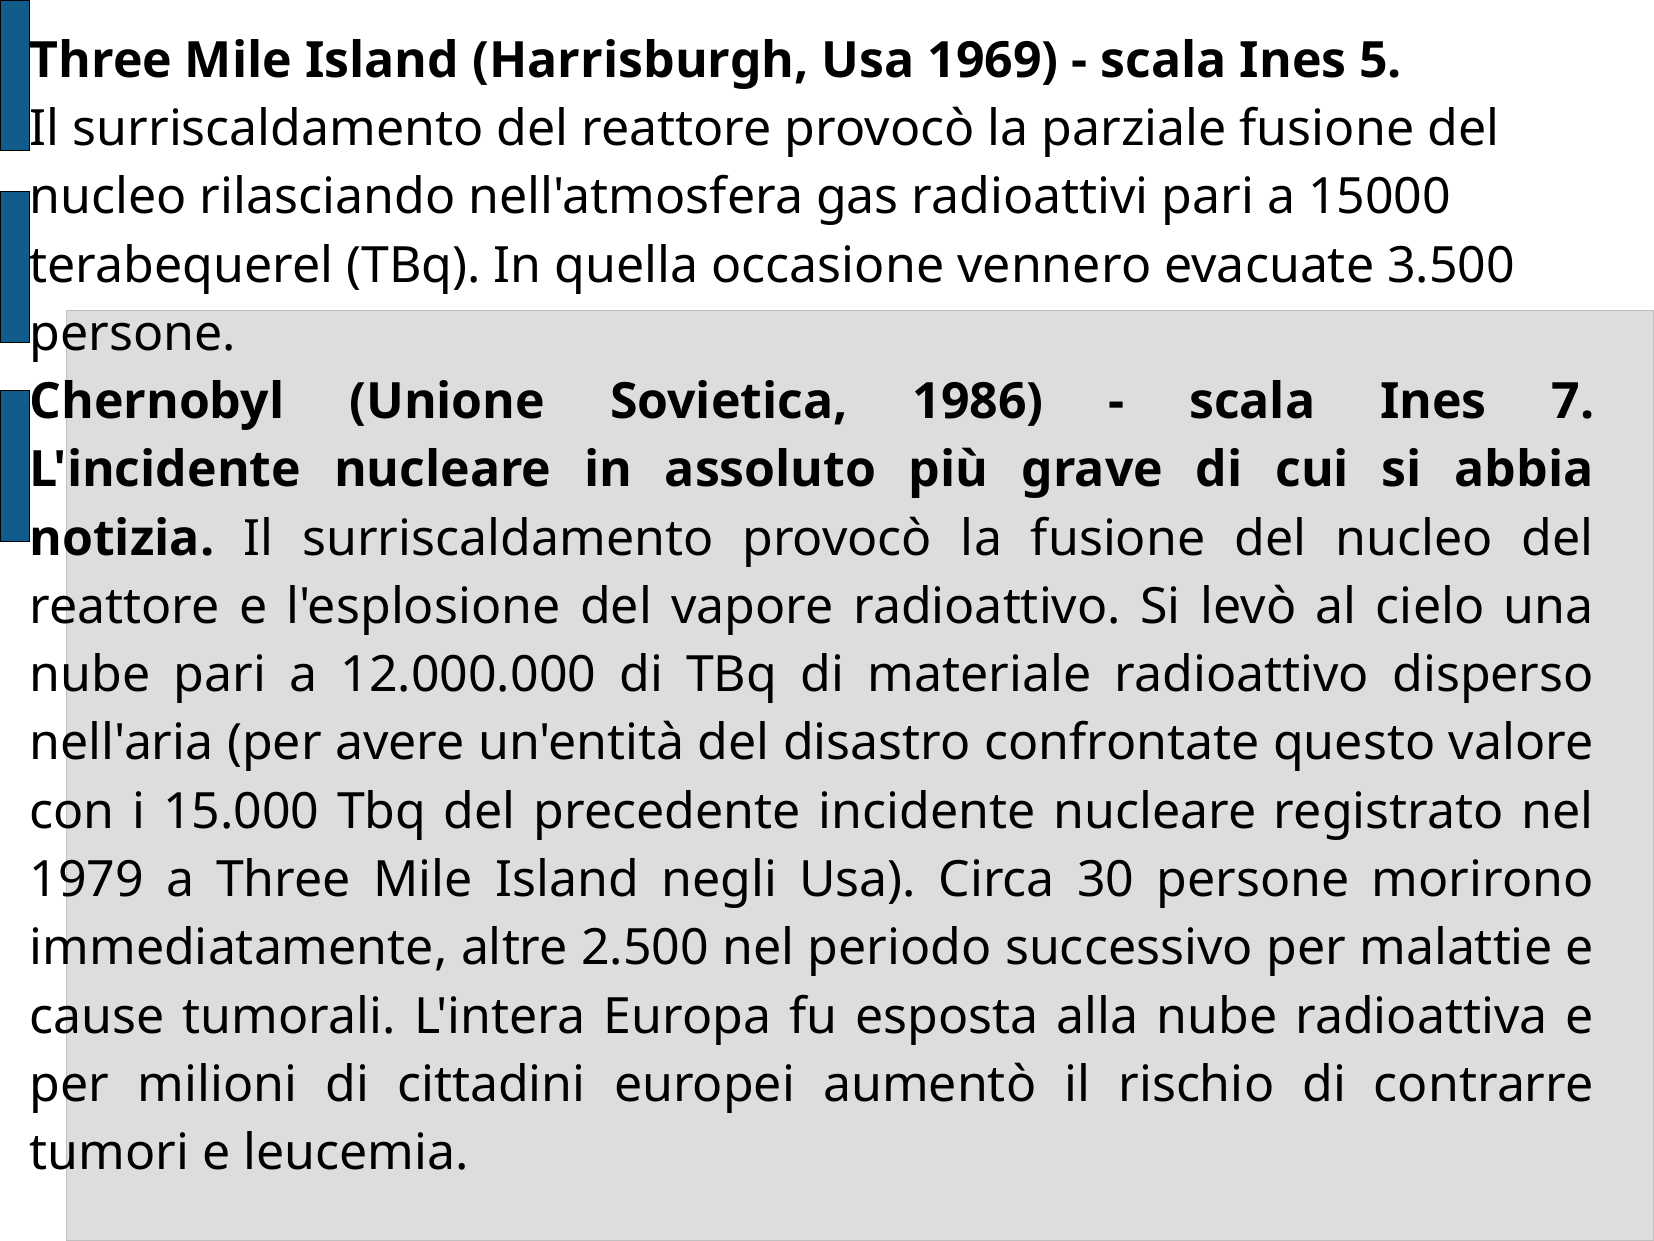

# Three Mile Island (Harrisburgh, Usa 1969) - scala Ines 5. Il surriscaldamento del reattore provocò la parziale fusione del nucleo rilasciando nell'atmosfera gas radioattivi pari a 15000 terabequerel (TBq). In quella occasione vennero evacuate 3.500 persone.
Chernobyl (Unione Sovietica, 1986) - scala Ines 7.
L'incidente nucleare in assoluto più grave di cui si abbia notizia. Il surriscaldamento provocò la fusione del nucleo del reattore e l'esplosione del vapore radioattivo. Si levò al cielo una nube pari a 12.000.000 di TBq di materiale radioattivo disperso nell'aria (per avere un'entità del disastro confrontate questo valore con i 15.000 Tbq del precedente incidente nucleare registrato nel 1979 a Three Mile Island negli Usa). Circa 30 persone morirono immediatamente, altre 2.500 nel periodo successivo per malattie e cause tumorali. L'intera Europa fu esposta alla nube radioattiva e per milioni di cittadini europei aumentò il rischio di contrarre tumori e leucemia.